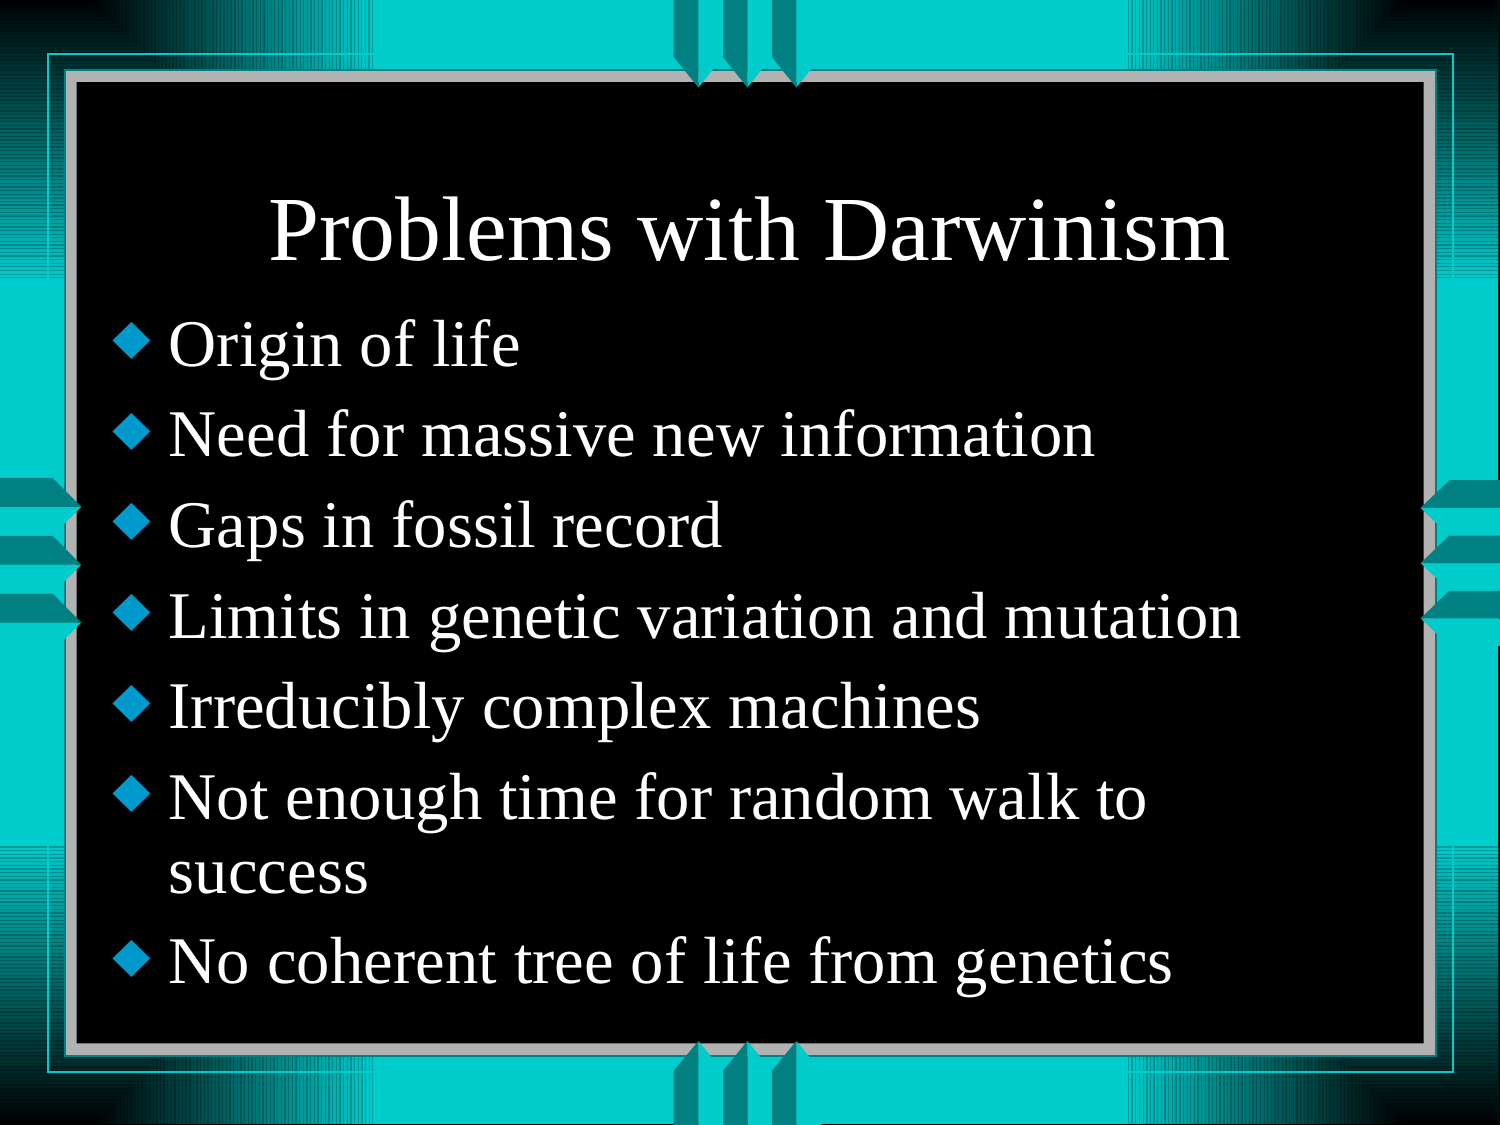

# Problems with Darwinism
Origin of life
Need for massive new information
Gaps in fossil record
Limits in genetic variation and mutation
Irreducibly complex machines
Not enough time for random walk to success
No coherent tree of life from genetics